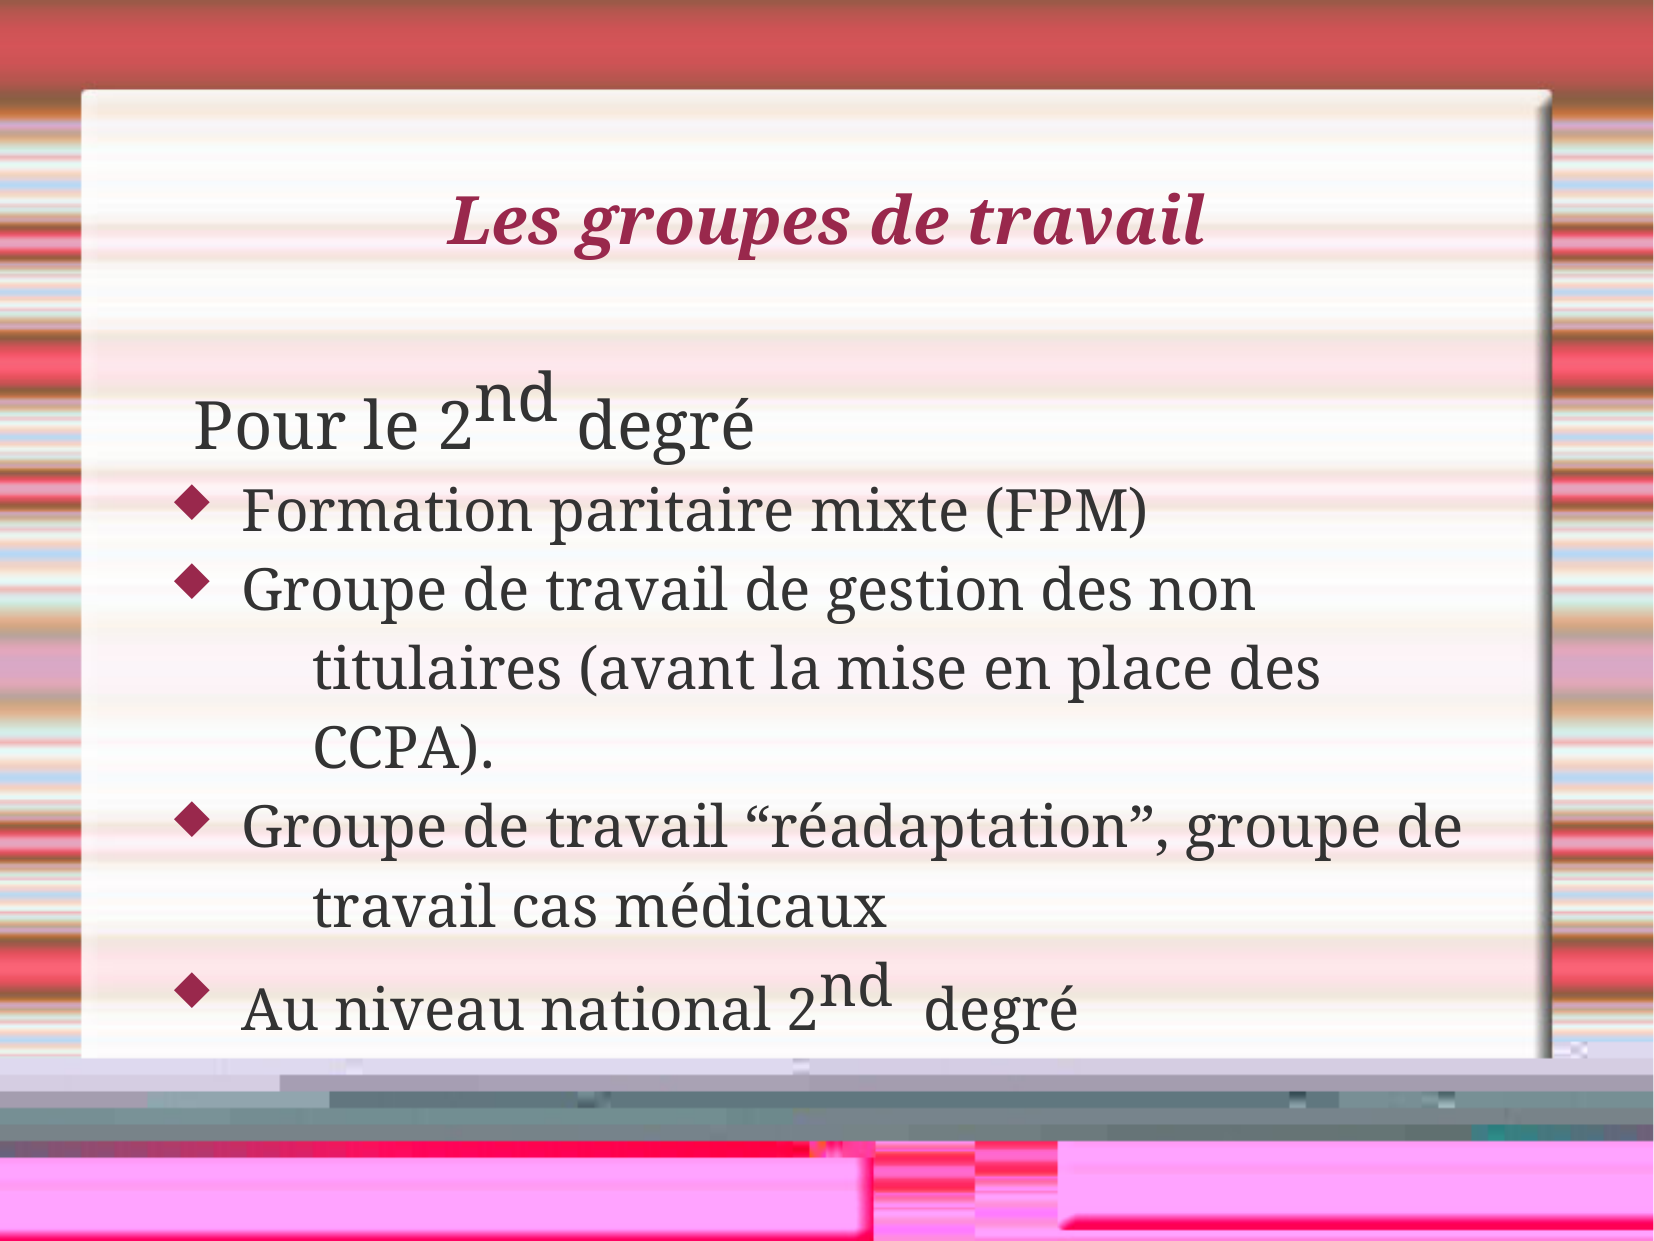

# Les groupes de travail
Pour le 2nd degré
Formation paritaire mixte (FPM)
Groupe de travail de gestion des non titulaires (avant la mise en place des CCPA).
Groupe de travail “réadaptation”, groupe de travail cas médicaux
Au niveau national 2nd degré